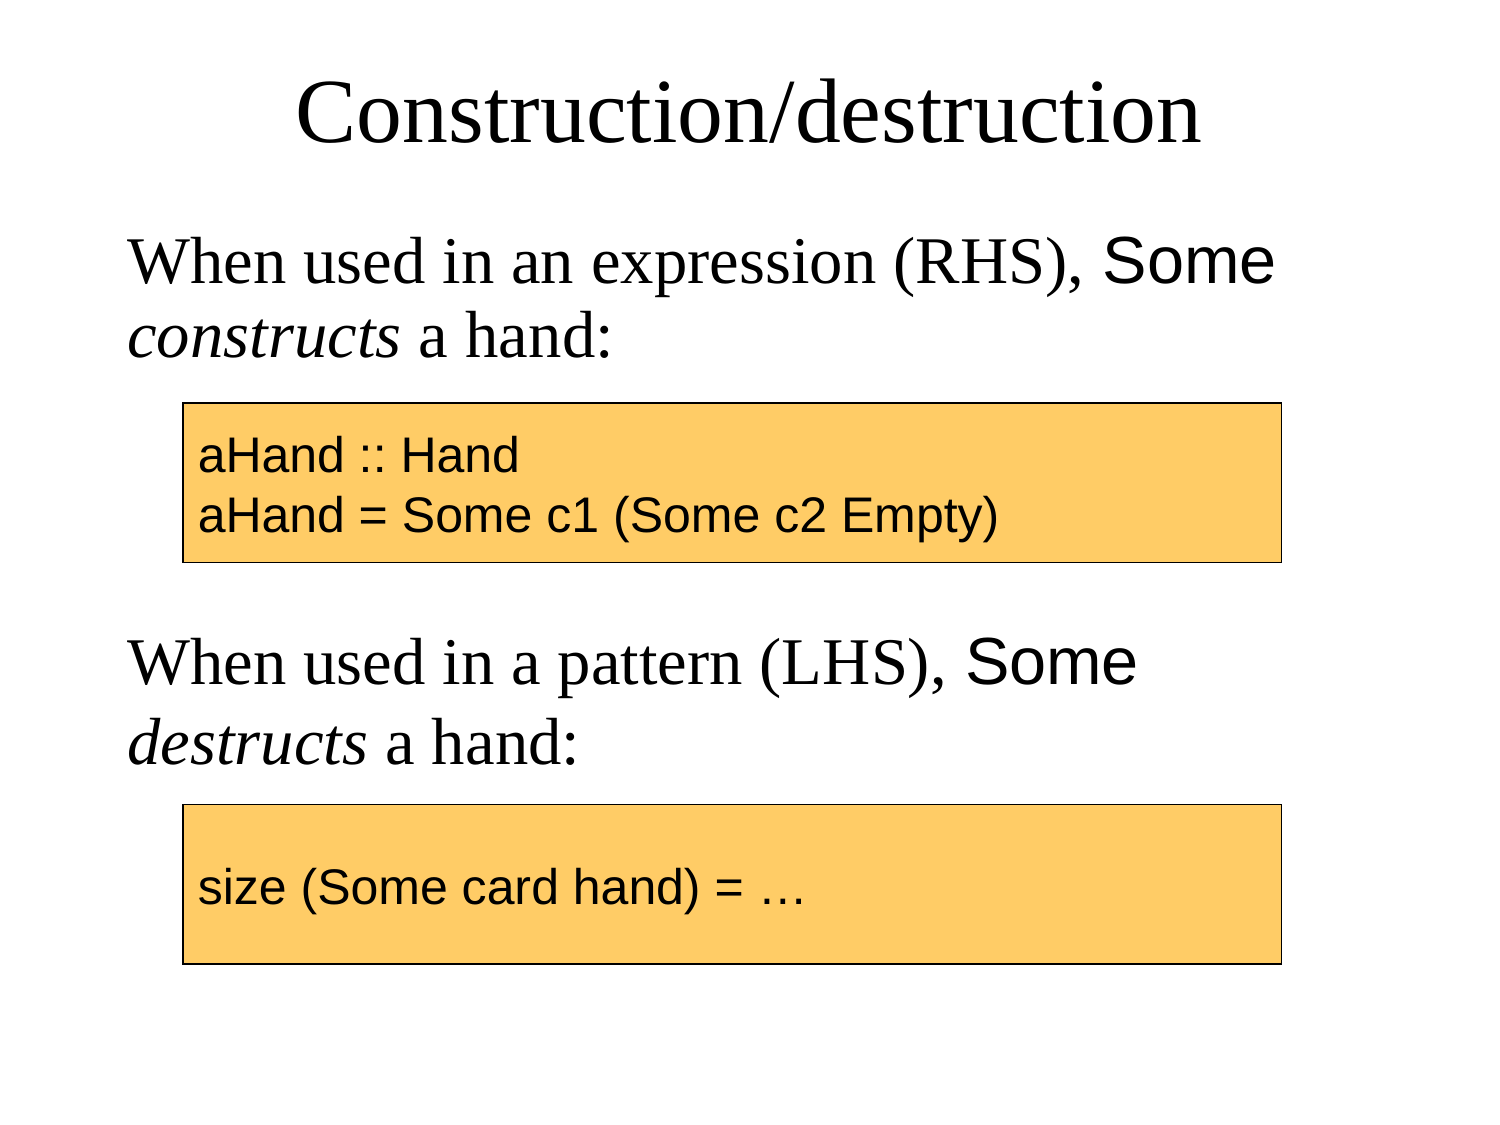

# Construction/destruction
When used in an expression (RHS), Some constructs a hand:
aHand :: Hand
aHand = Some c1 (Some c2 Empty)
When used in a pattern (LHS), Some destructs a hand:
size (Some card hand) = …